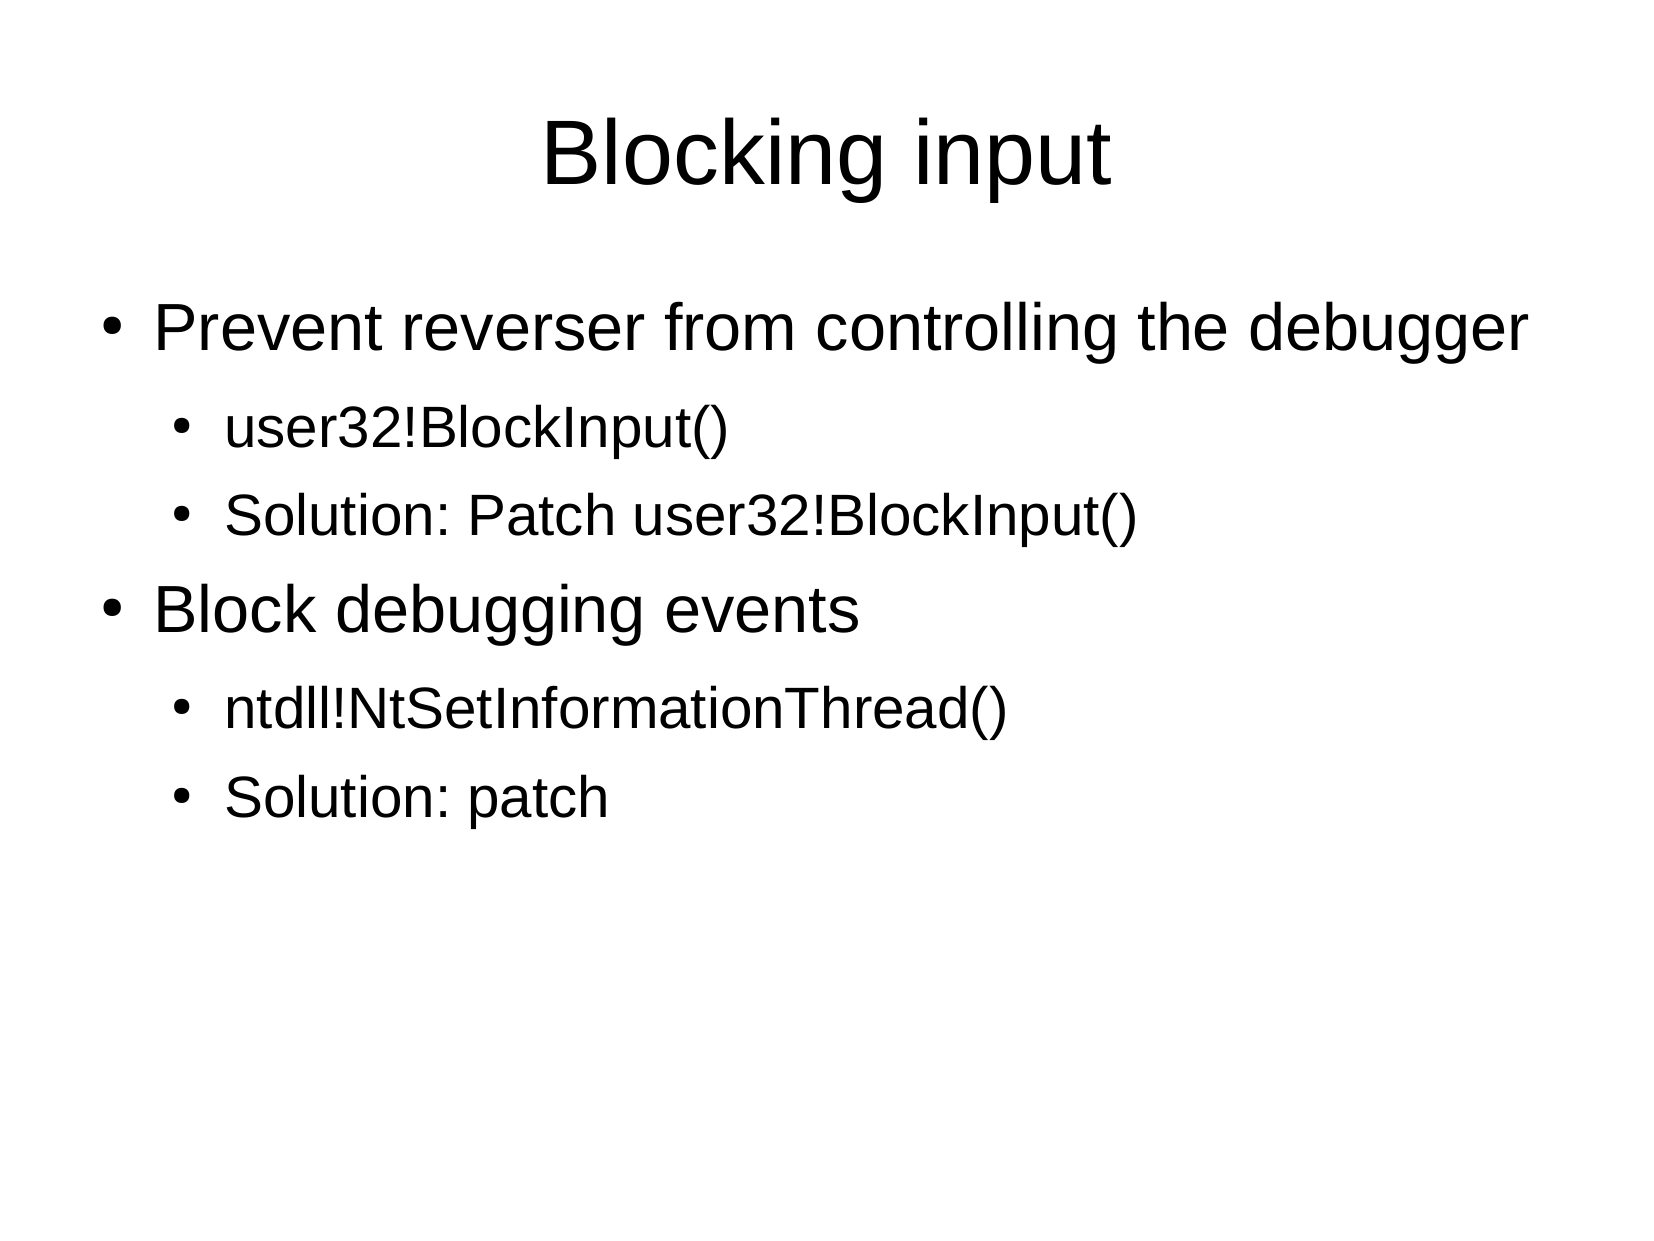

# Blocking input
Prevent reverser from controlling the debugger
user32!BlockInput()
Solution: Patch user32!BlockInput()
Block debugging events
ntdll!NtSetInformationThread()
Solution: patch